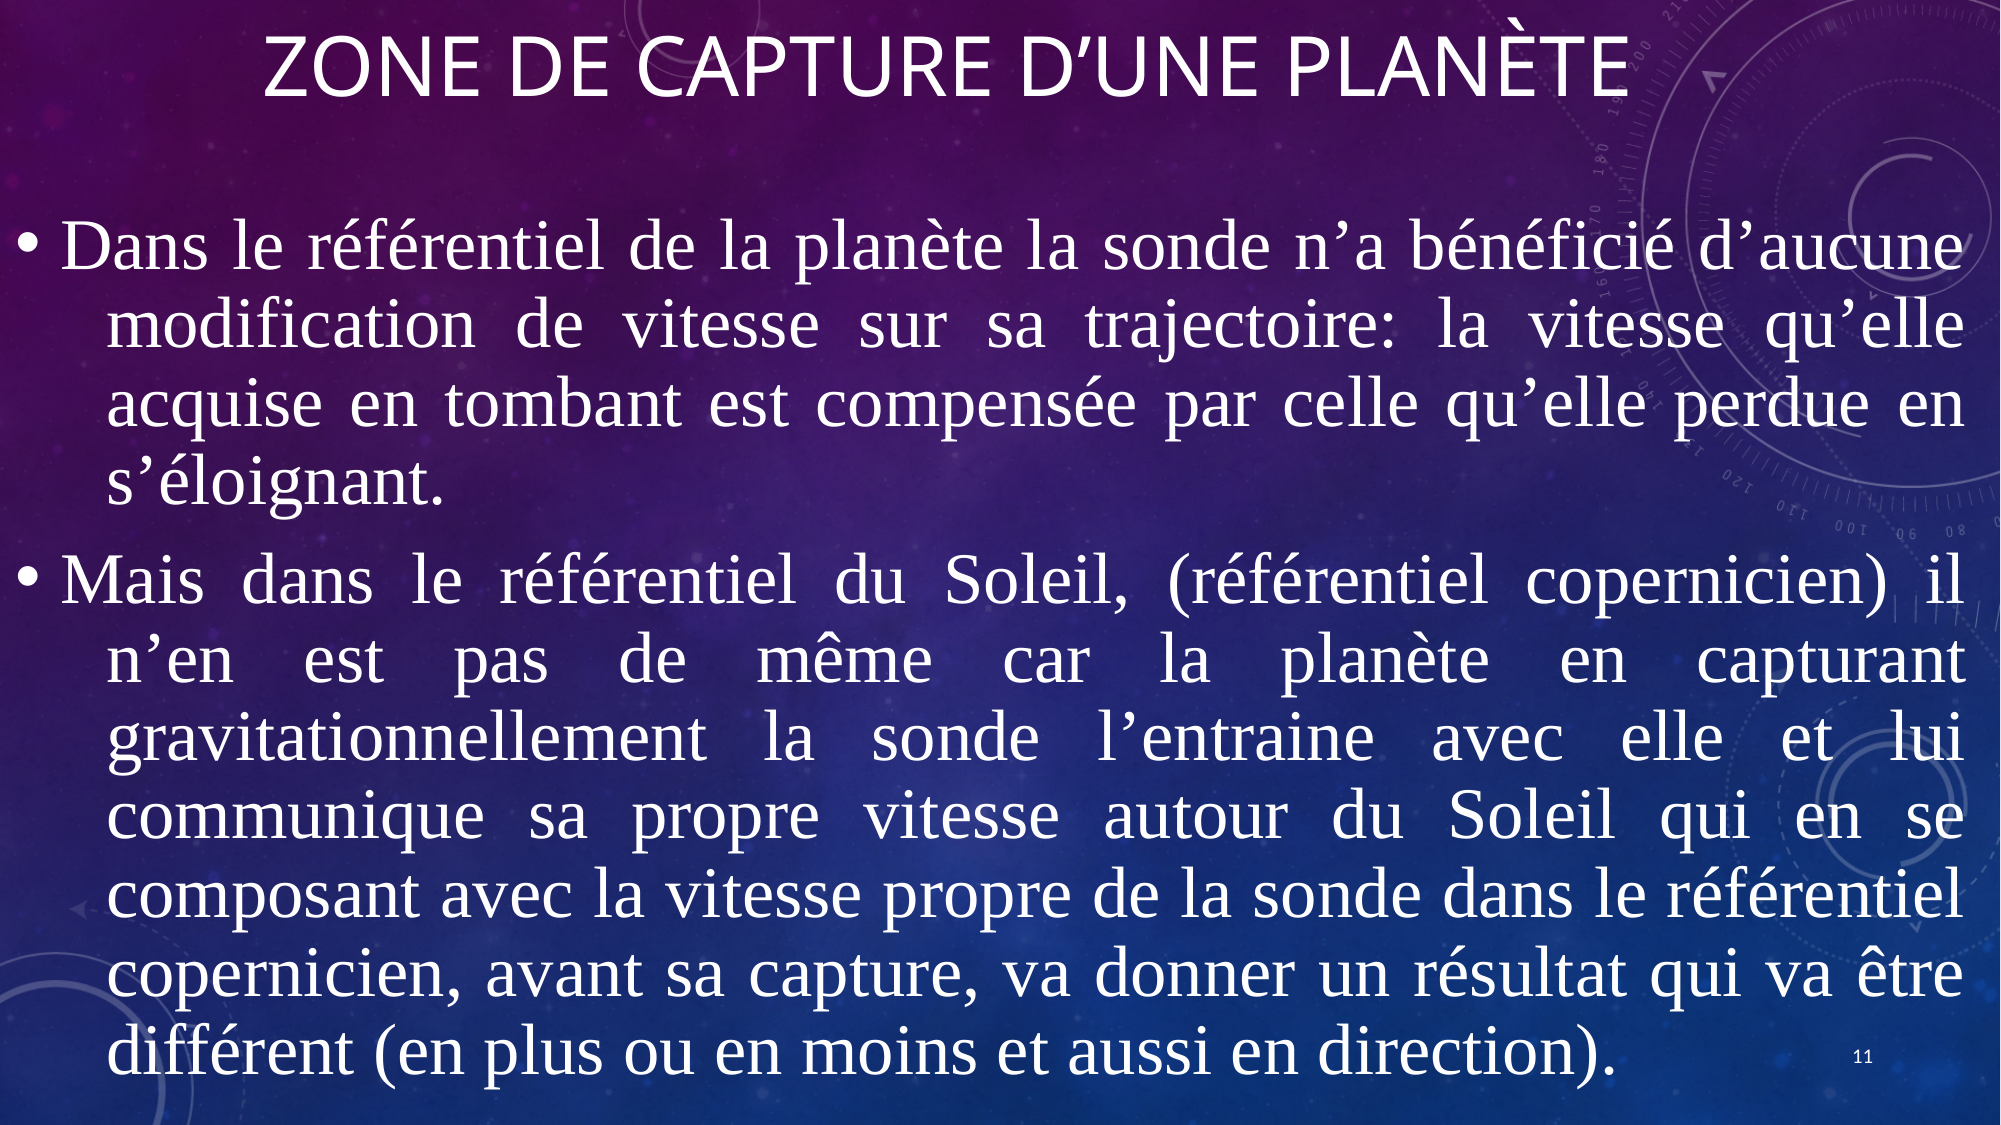

# Zone de capture d’une planète
Dans le référentiel de la planète la sonde n’a bénéficié d’aucune modification de vitesse sur sa trajectoire: la vitesse qu’elle acquise en tombant est compensée par celle qu’elle perdue en s’éloignant.
Mais dans le référentiel du Soleil, (référentiel copernicien) il n’en est pas de même car la planète en capturant gravitationnellement la sonde l’entraine avec elle et lui communique sa propre vitesse autour du Soleil qui en se composant avec la vitesse propre de la sonde dans le référentiel copernicien, avant sa capture, va donner un résultat qui va être différent (en plus ou en moins et aussi en direction).